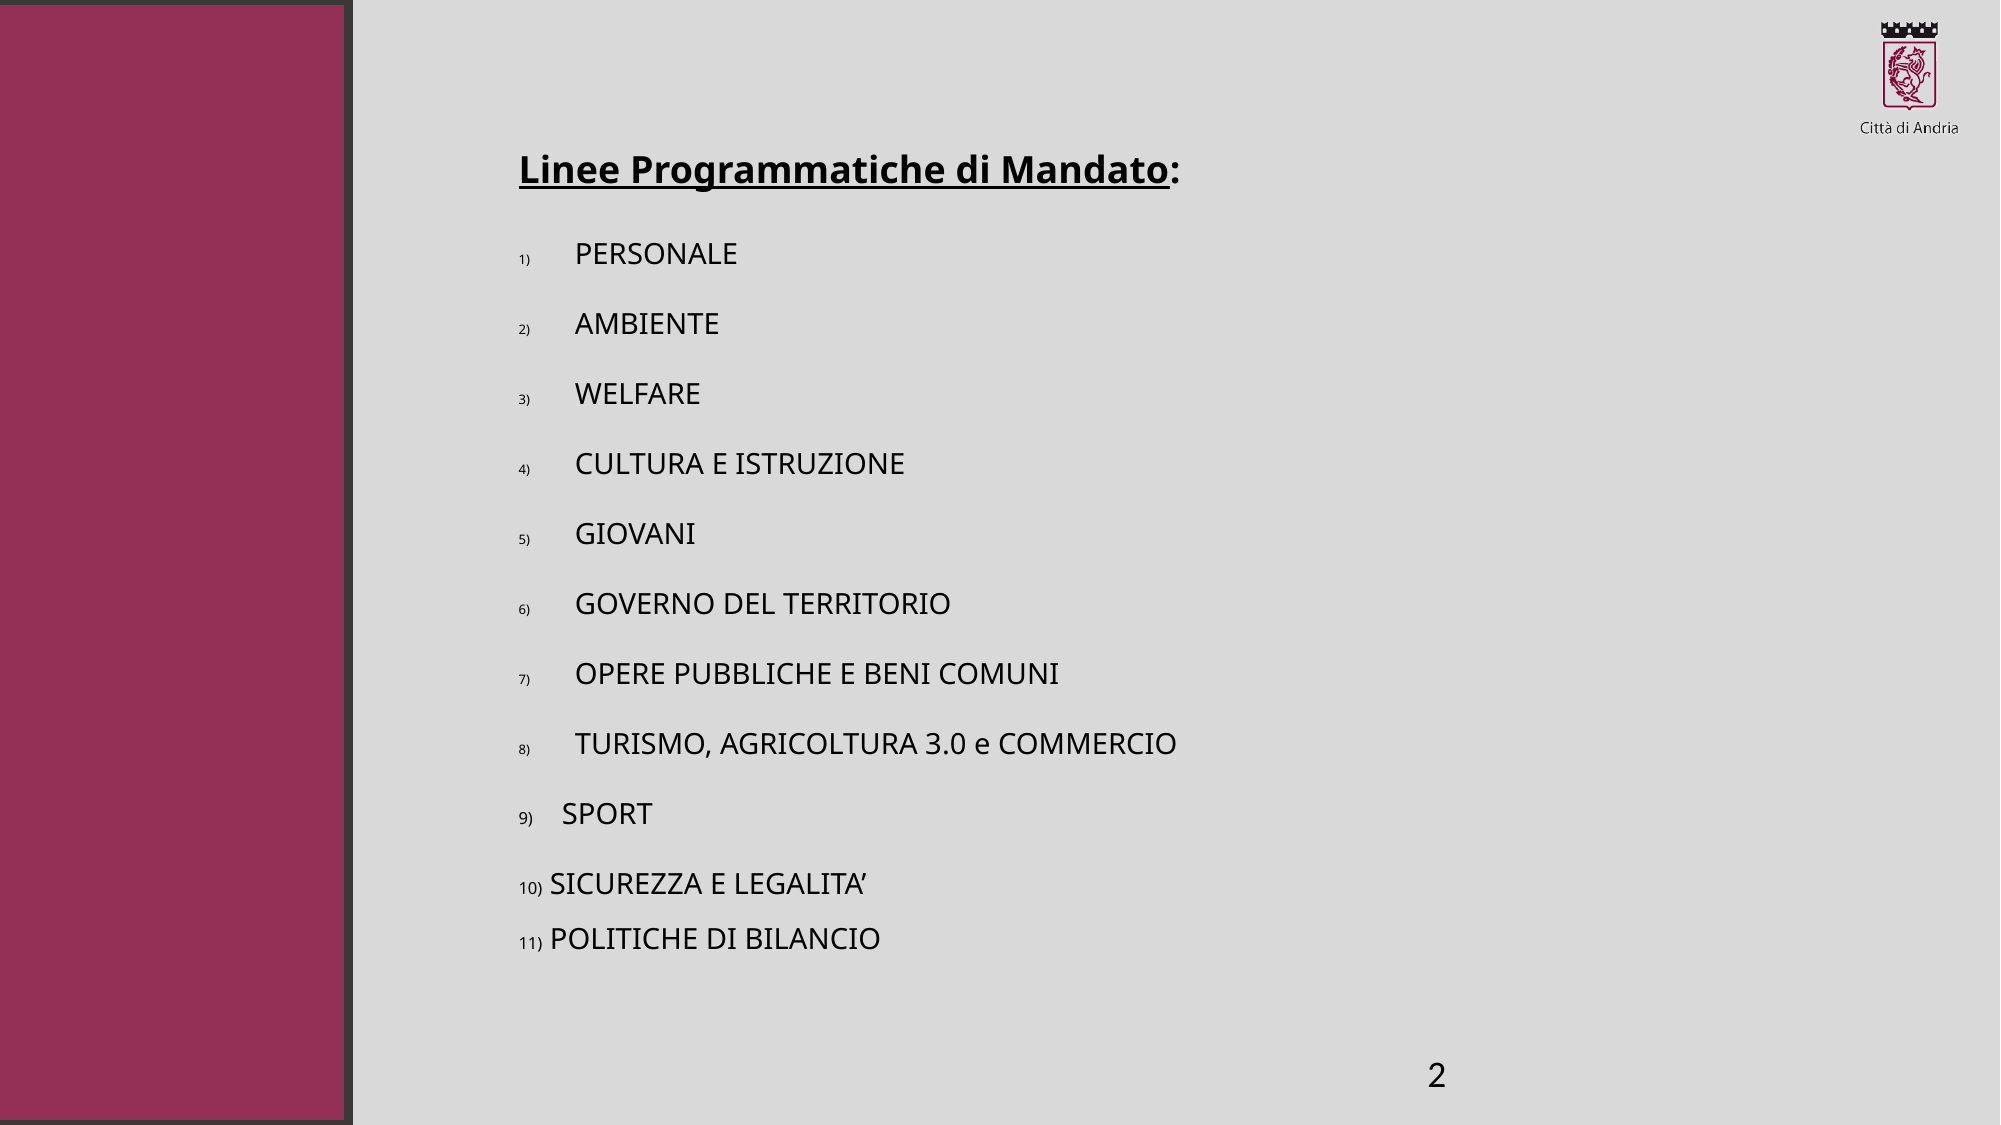

Linee Programmatiche di Mandato:
PERSONALE
AMBIENTE
WELFARE
CULTURA E ISTRUZIONE
GIOVANI
GOVERNO DEL TERRITORIO
OPERE PUBBLICHE E BENI COMUNI
TURISMO, AGRICOLTURA 3.0 e COMMERCIO
9) SPORT
10) SICUREZZA E LEGALITA’
11) POLITICHE DI BILANCIO